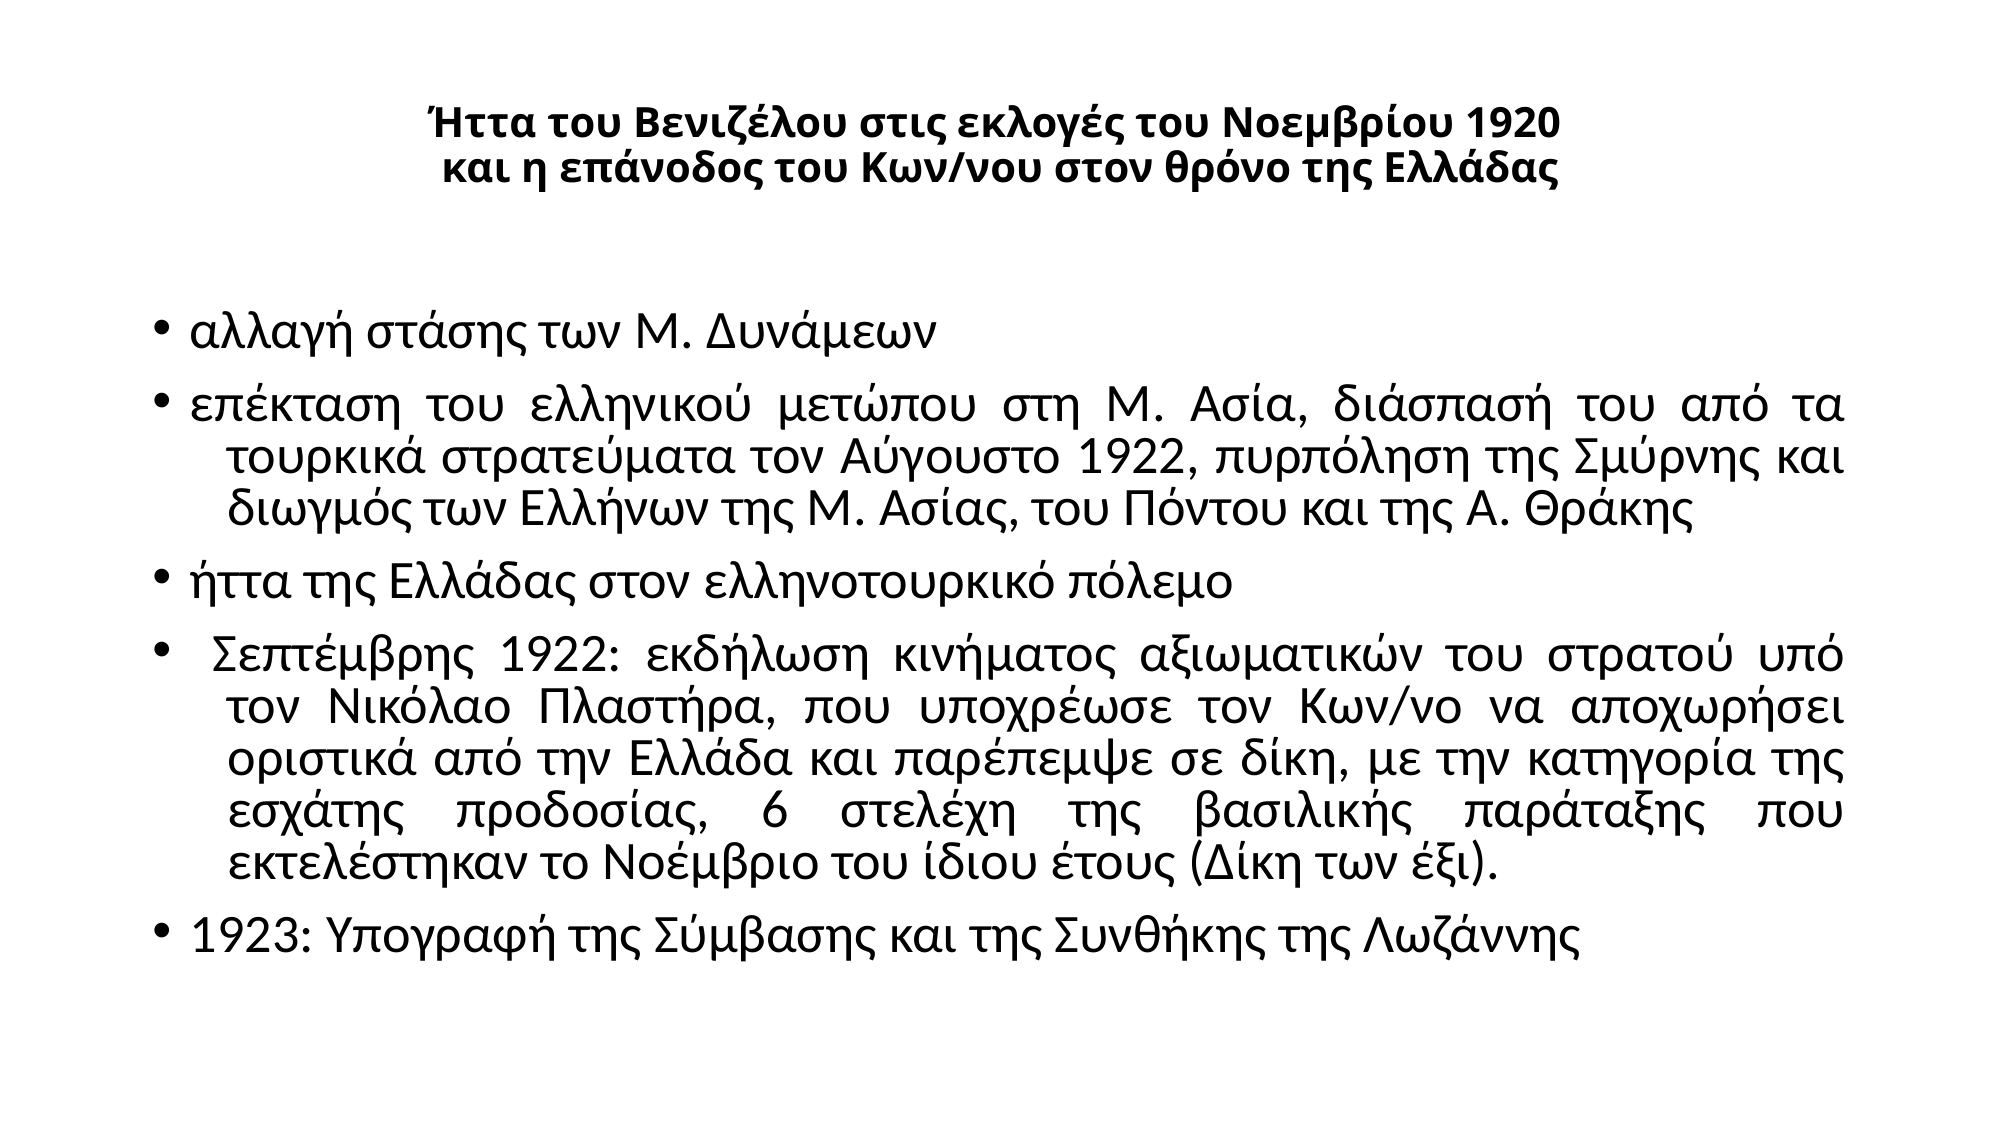

# Ήττα του Βενιζέλου στις εκλογές του Νοεμβρίου 1920 και η επάνοδος του Κων/νου στον θρόνο της Ελλάδας
αλλαγή στάσης των Μ. Δυνάμεων
επέκταση του ελληνικού μετώπου στη Μ. Ασία, διάσπασή του από τα τουρκικά στρατεύματα τον Αύγουστο 1922, πυρπόληση της Σμύρνης και διωγμός των Ελλήνων της Μ. Ασίας, του Πόντου και της Α. Θράκης
ήττα της Ελλάδας στον ελληνοτουρκικό πόλεμο
 Σεπτέμβρης 1922: εκδήλωση κινήματος αξιωματικών του στρατού υπό τον Νικόλαο Πλαστήρα, που υποχρέωσε τον Κων/νο να αποχωρήσει οριστικά από την Ελλάδα και παρέπεμψε σε δίκη, με την κατηγορία της εσχάτης προδοσίας, 6 στελέχη της βασιλικής παράταξης που εκτελέστηκαν το Νοέμβριο του ίδιου έτους (Δίκη των έξι).
1923: Υπογραφή της Σύμβασης και της Συνθήκης της Λωζάννης